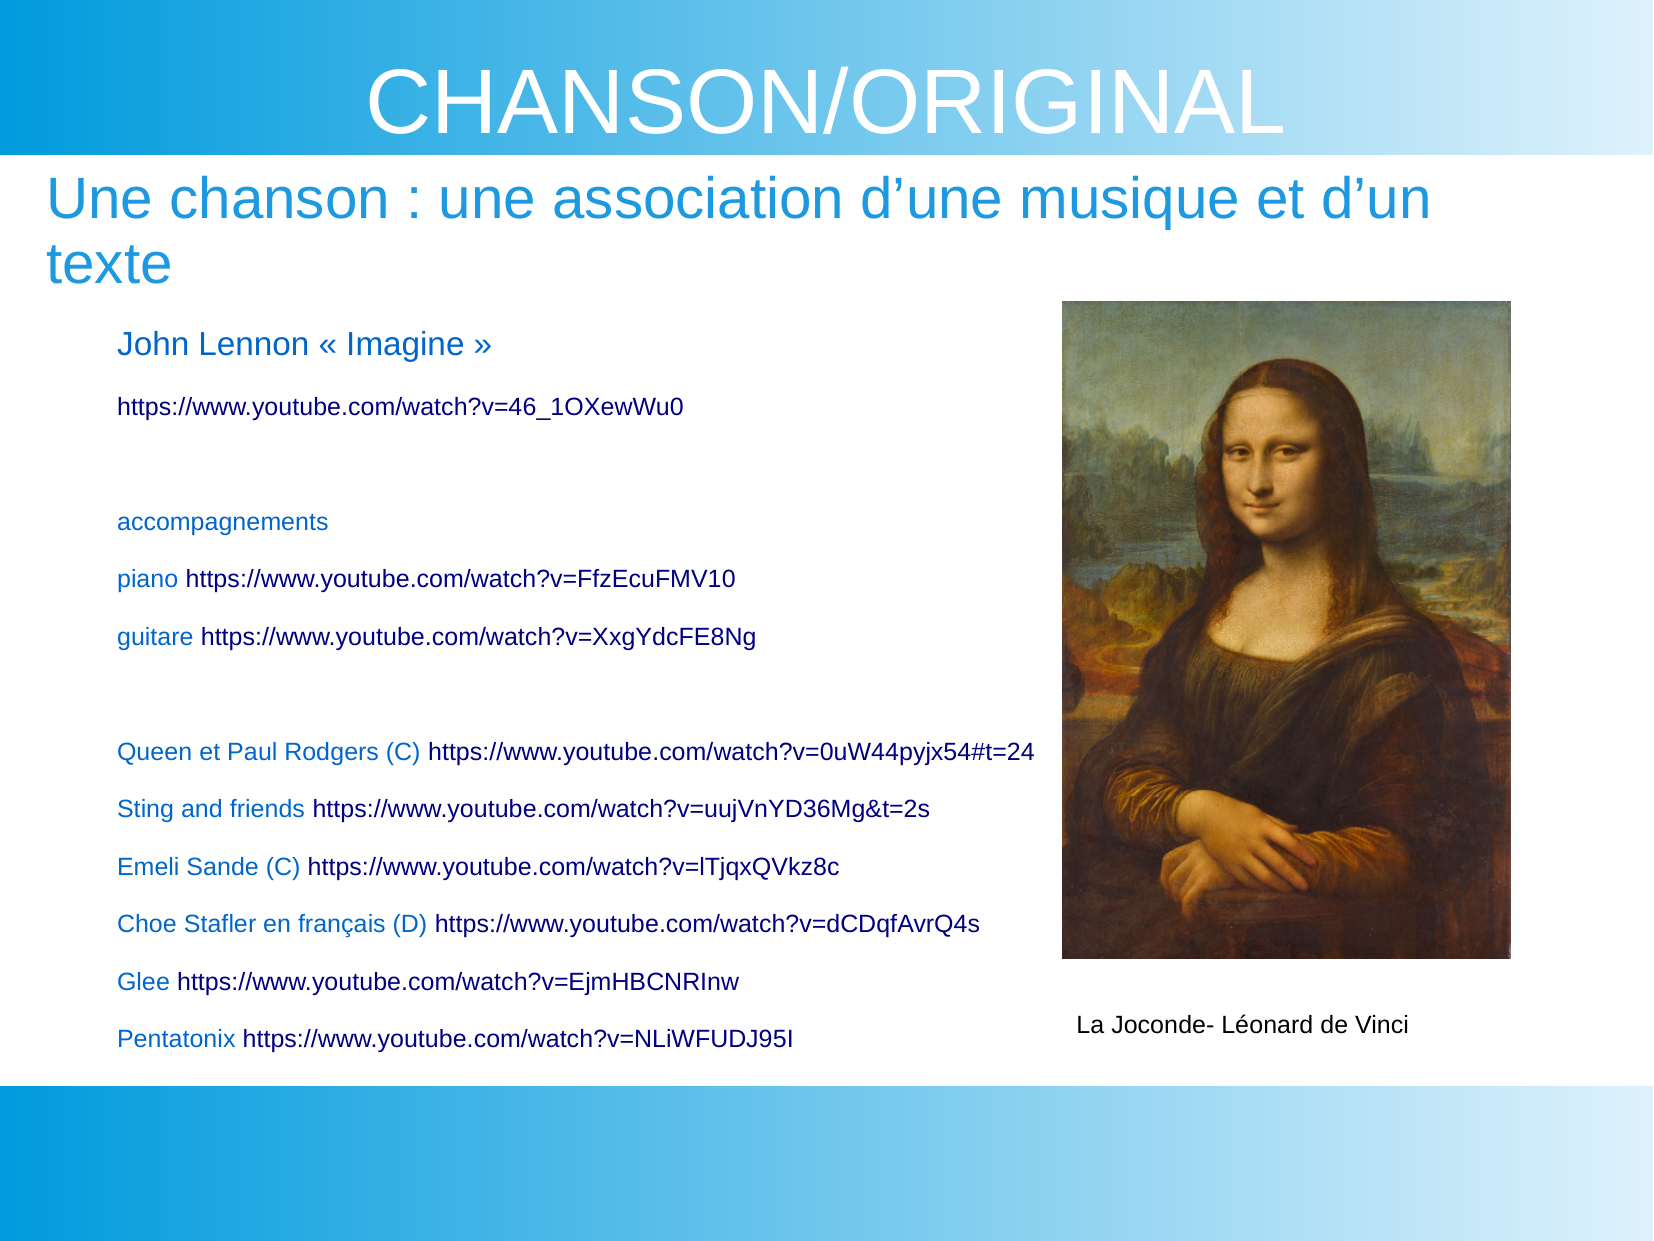

# CHANSON/ORIGINAL
Une chanson : une association d’une musique et d’un texte
John Lennon « Imagine »
https://www.youtube.com/watch?v=46_1OXewWu0
accompagnements
piano https://www.youtube.com/watch?v=FfzEcuFMV10
guitare https://www.youtube.com/watch?v=XxgYdcFE8Ng
Queen et Paul Rodgers (C) https://www.youtube.com/watch?v=0uW44pyjx54#t=24
Sting and friends https://www.youtube.com/watch?v=uujVnYD36Mg&t=2s
Emeli Sande (C) https://www.youtube.com/watch?v=lTjqxQVkz8c
Choe Stafler en français (D) https://www.youtube.com/watch?v=dCDqfAvrQ4s
Glee https://www.youtube.com/watch?v=EjmHBCNRInw
Pentatonix https://www.youtube.com/watch?v=NLiWFUDJ95I
La Joconde- Léonard de Vinci